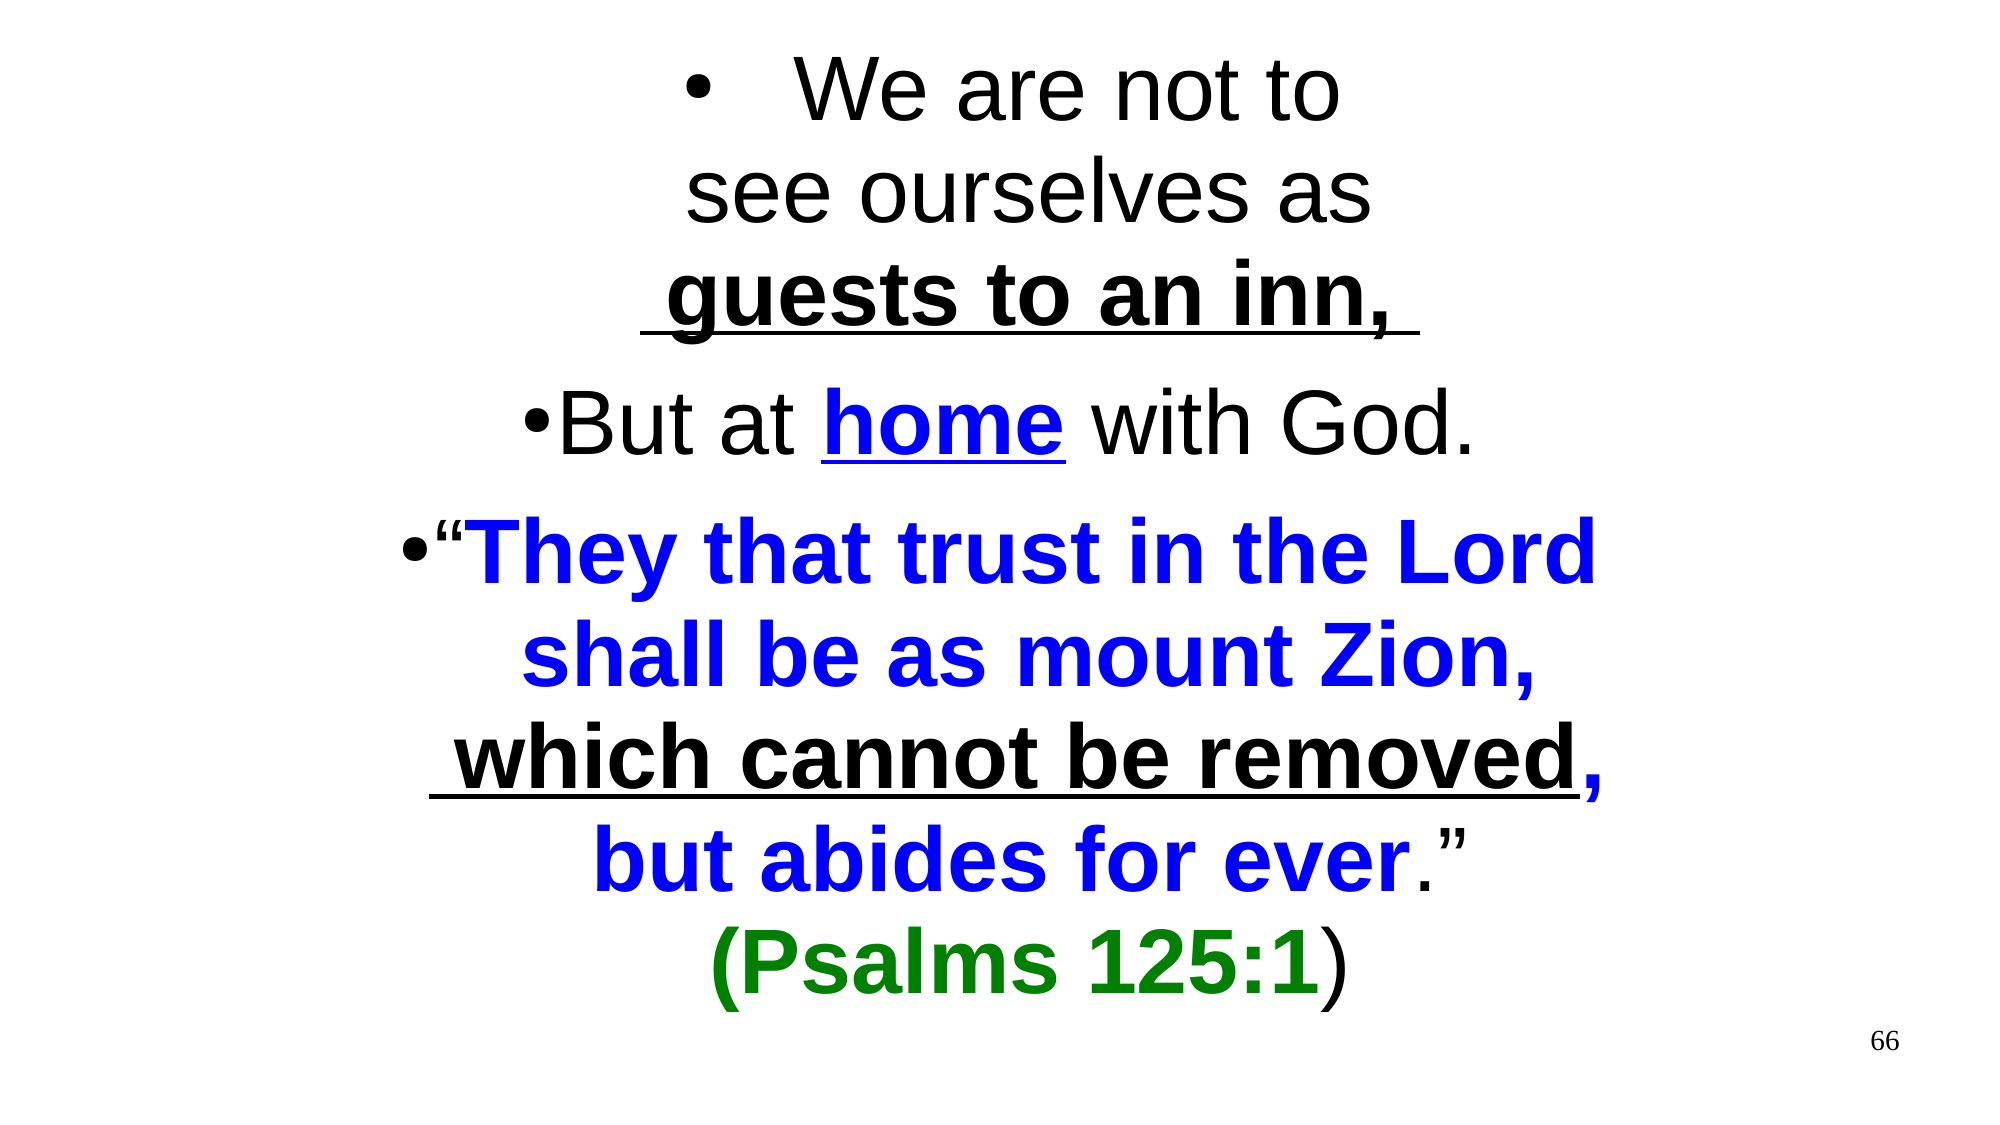

# We are not to see ourselves as guests to an inn,
But at home with God.
“They that trust in the Lord
shall be as mount Zion,
 which cannot be removed,
but abides for ever.”
(Psalms 125:1)
66